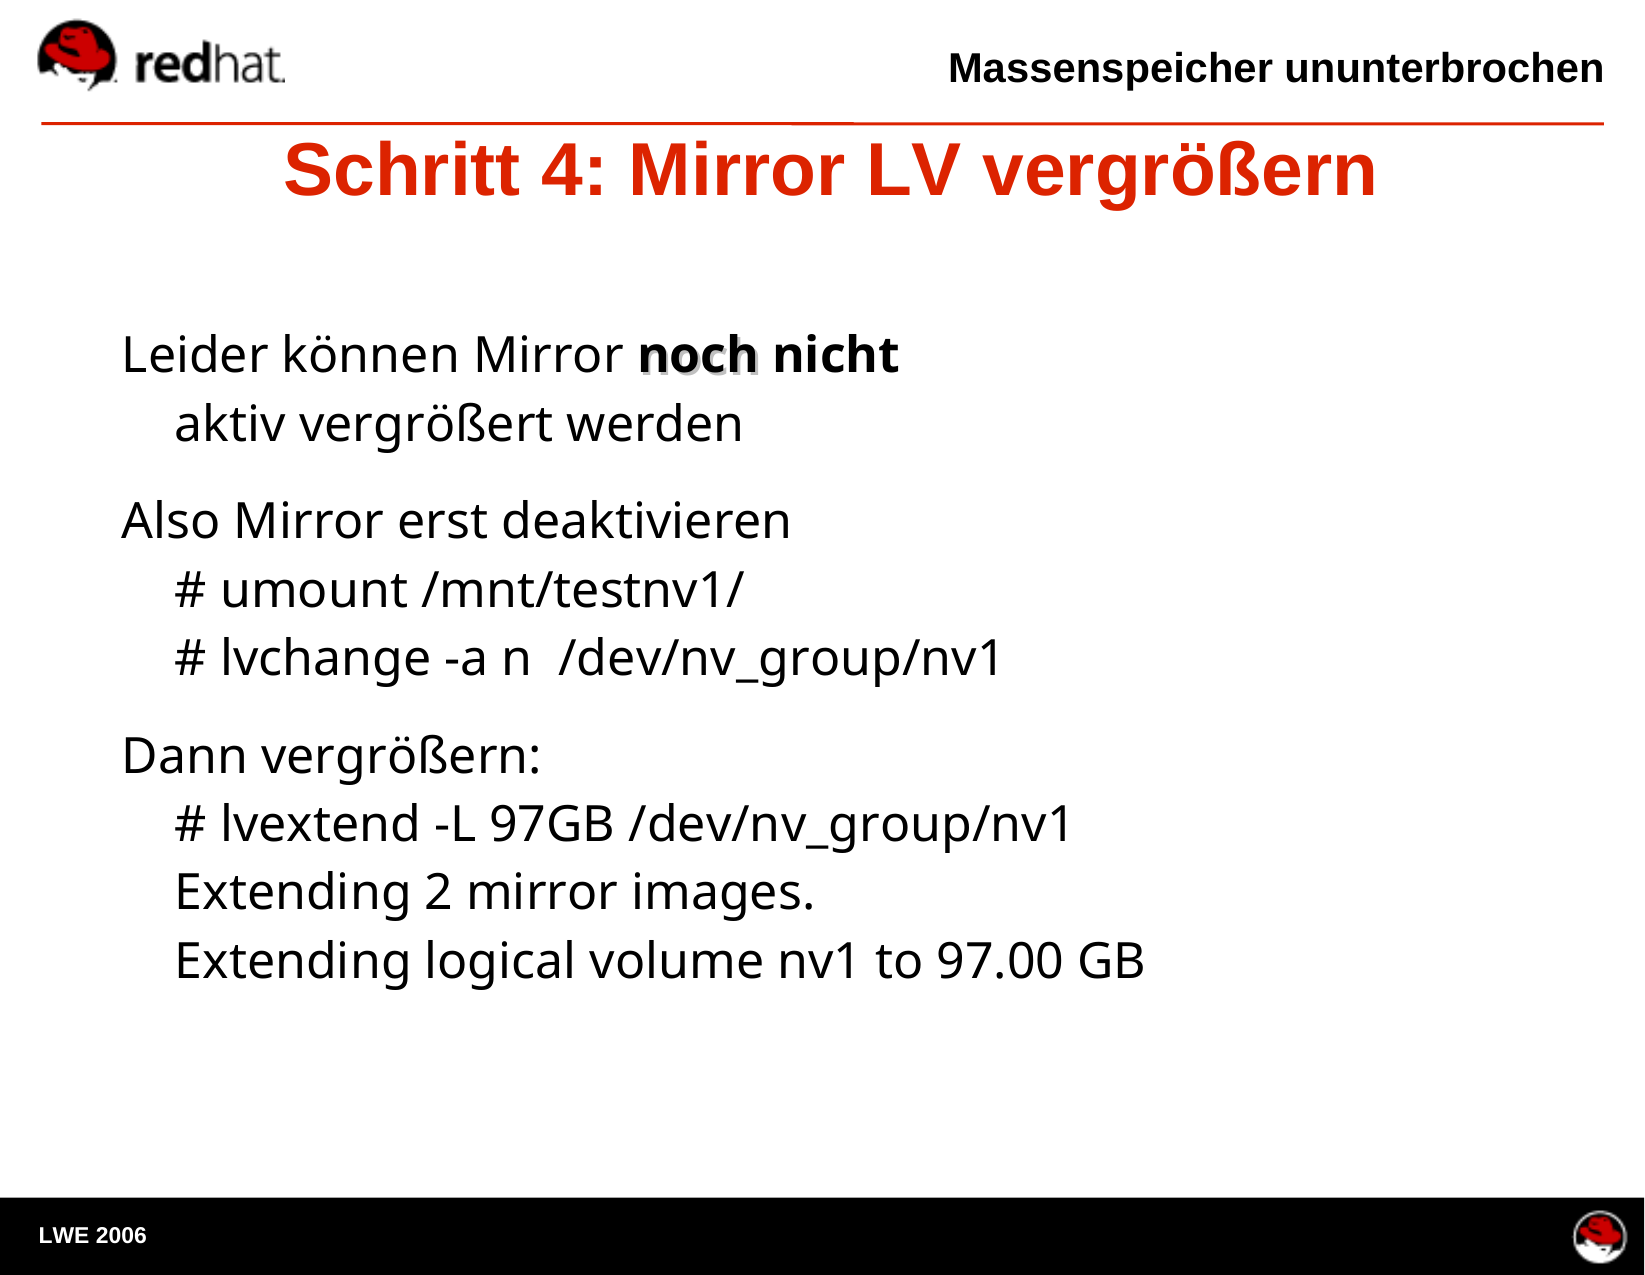

Massenspeicher ununterbrochen
Schritt 4: Mirror LV vergrößern
# Leider können Mirror noch nicht aktiv vergrößert werden
Also Mirror erst deaktivieren
# umount /mnt/testnv1/
# lvchange -a n /dev/nv_group/nv1
Dann vergrößern:
# lvextend -L 97GB /dev/nv_group/nv1
Extending 2 mirror images.
Extending logical volume nv1 to 97.00 GB
LWE 2006